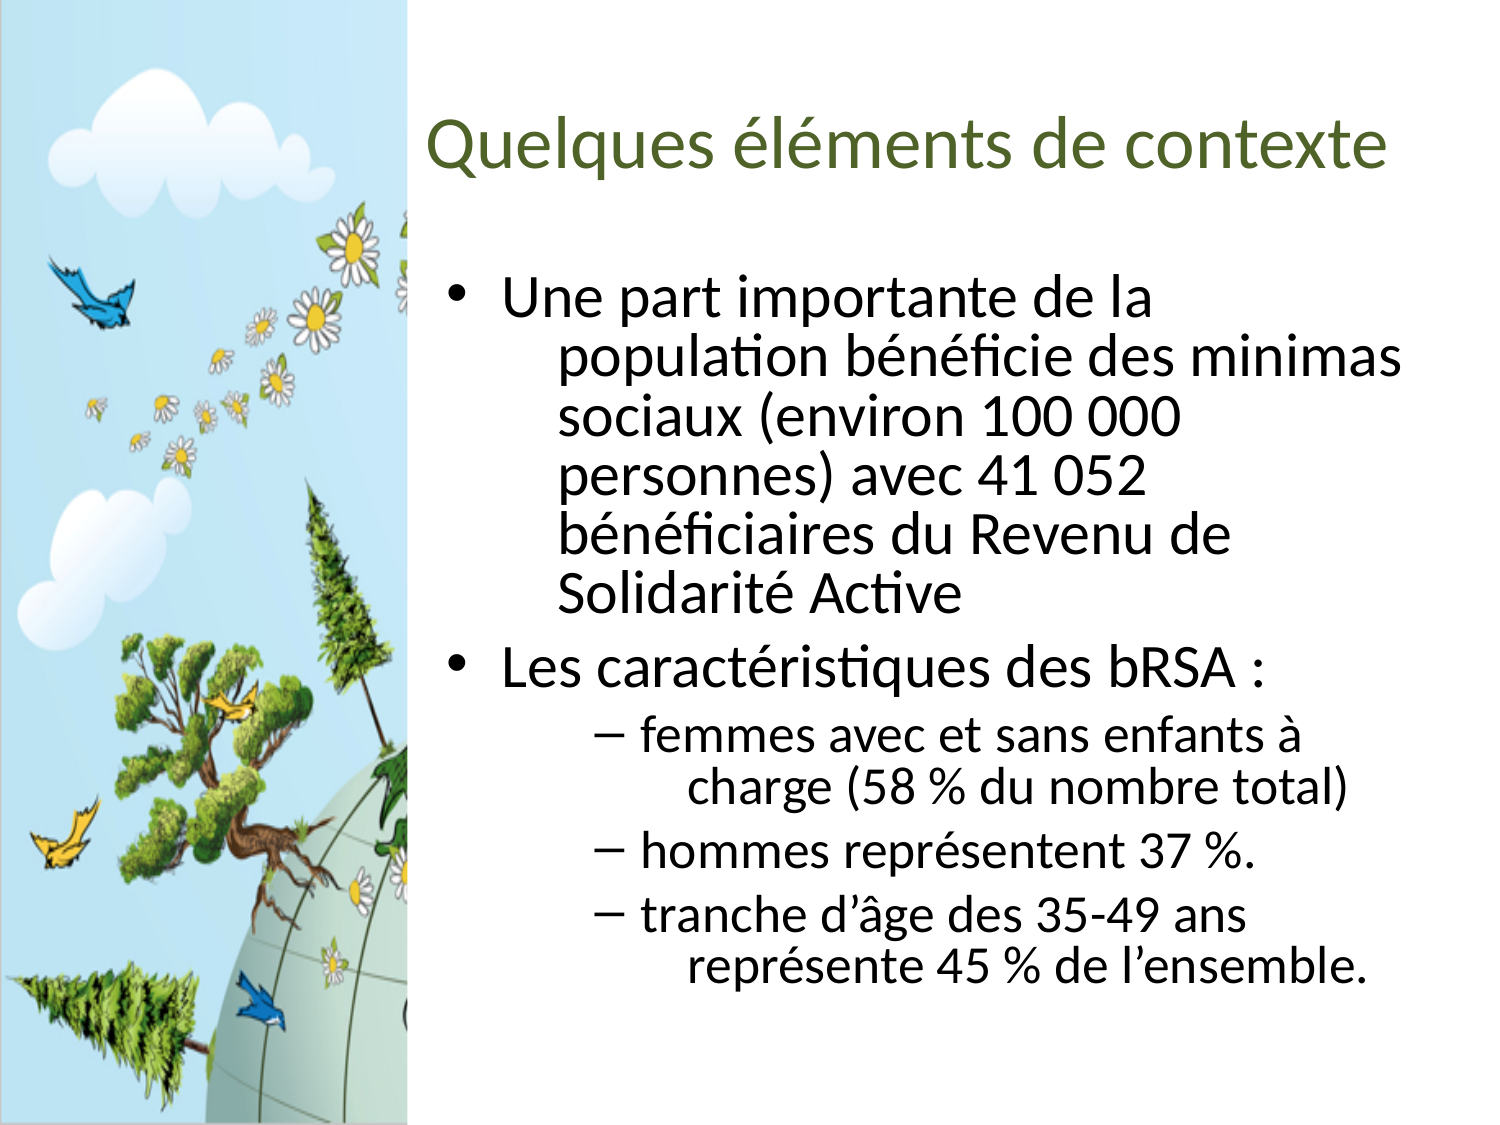

# Quelques éléments de contexte
Une part importante de la population bénéficie des minimas sociaux (environ 100 000 personnes) avec 41 052 bénéficiaires du Revenu de Solidarité Active
Les caractéristiques des bRSA :
femmes avec et sans enfants à charge (58 % du nombre total)
hommes représentent 37 %.
tranche d’âge des 35-49 ans représente 45 % de l’ensemble.